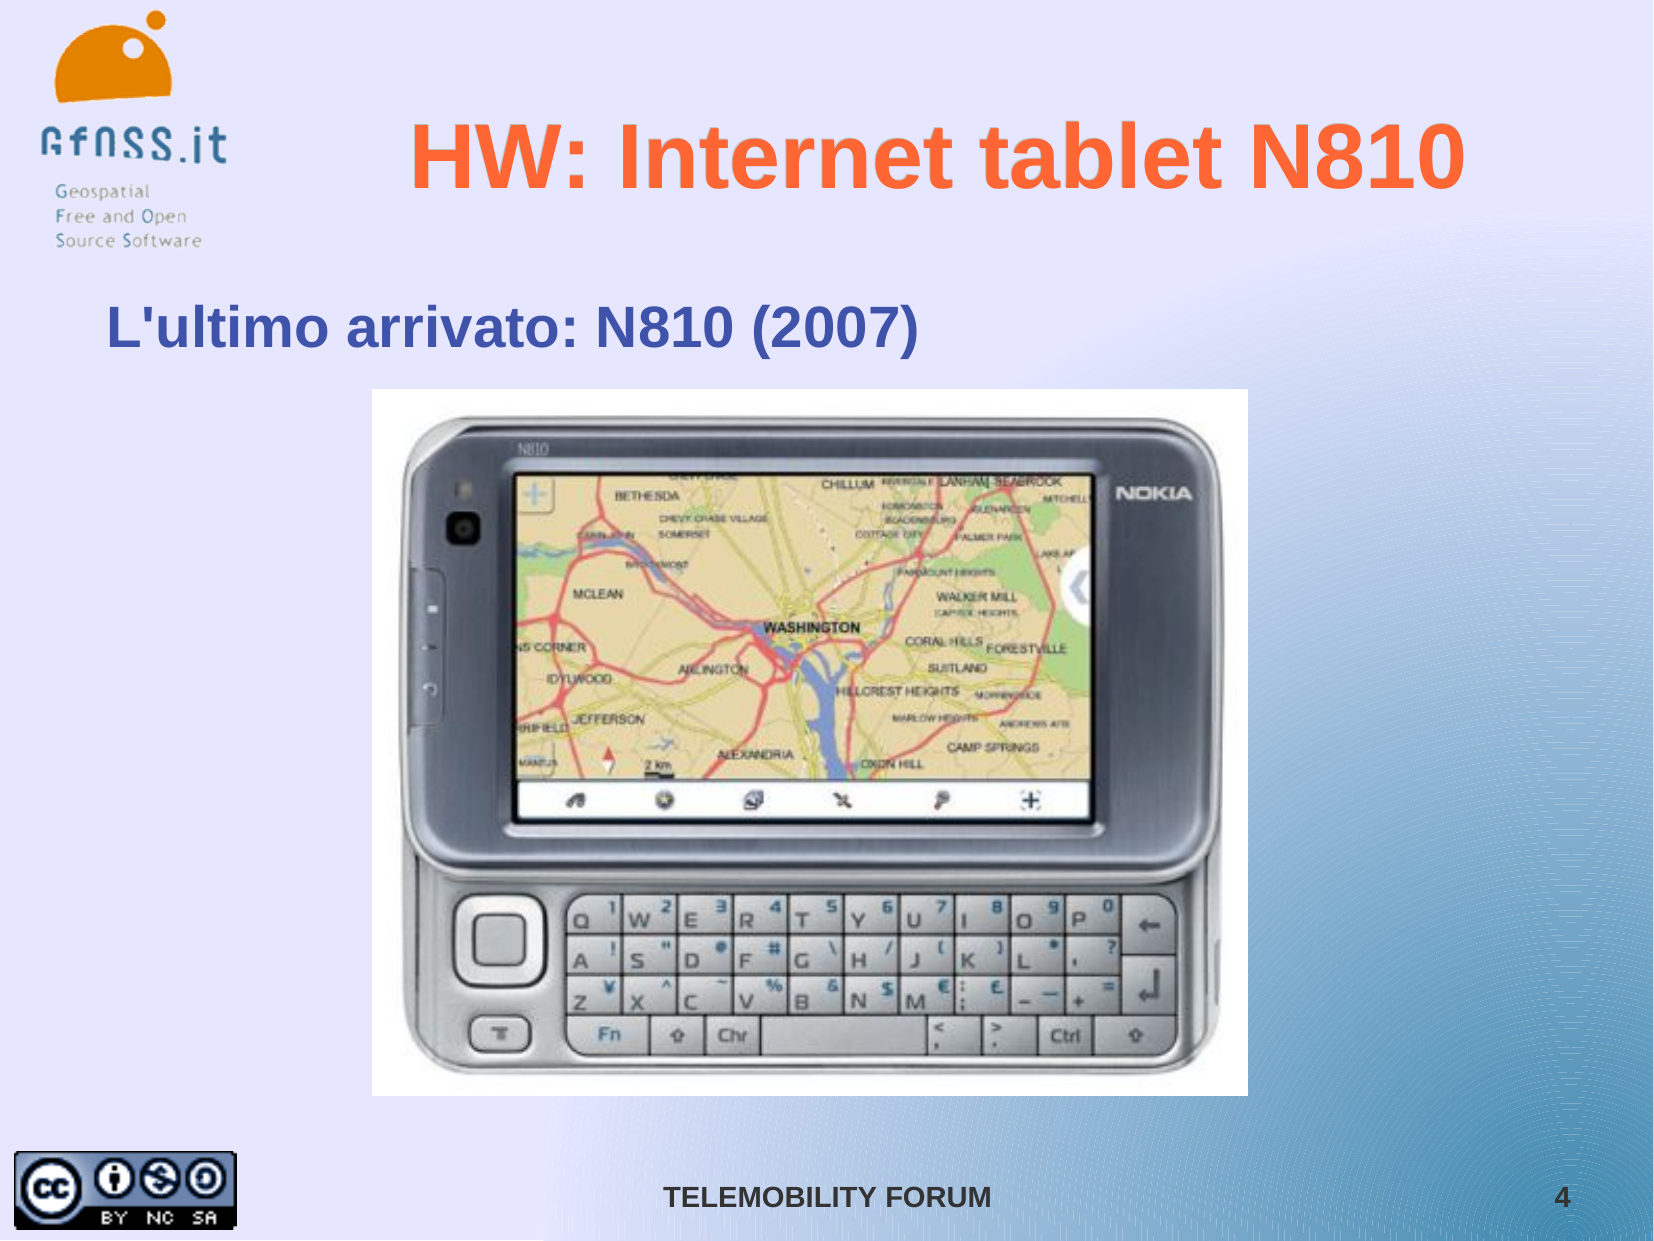

# HW: Internet tablet N810
L'ultimo arrivato: N810 (2007)
INSERIRE NOME EVENTO
4